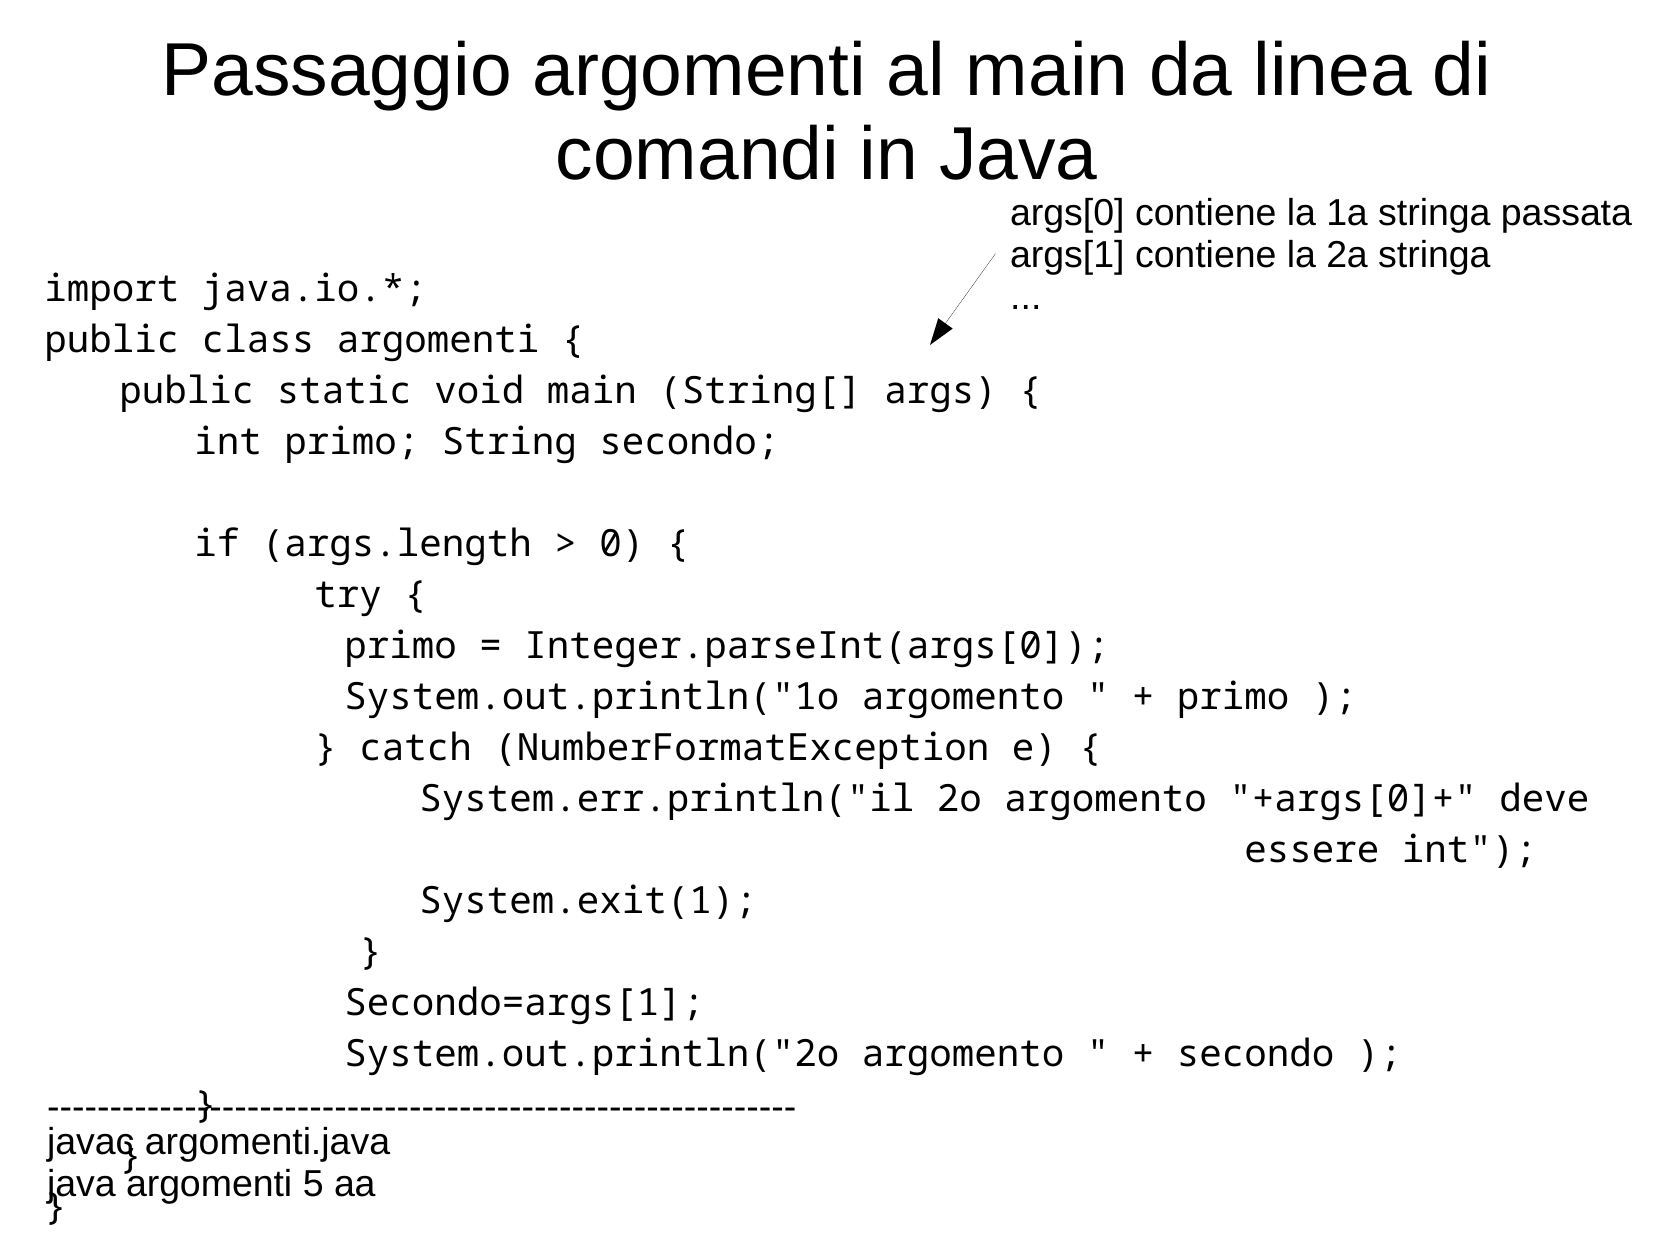

# Passaggio argomenti al main da linea di comandi in Java
args[0] contiene la 1a stringa passata
args[1] contiene la 2a stringa
...
import java.io.*;
public class argomenti {
	public static void main (String[] args) {
		int primo; String secondo;
		if (args.length > 0) {
 		 try {
 		primo = Integer.parseInt(args[0]);
				System.out.println("1o argomento " + primo );
 		 } catch (NumberFormatException e) {
 			System.err.println("il 2o argomento "+args[0]+" deve
															 	essere int");
 			System.exit(1);
 		 }
				Secondo=args[1];
				System.out.println("2o argomento " + secondo );
		}
	}
}
------------------------------------------------------------
javac argomenti.java
java argomenti 5 aa